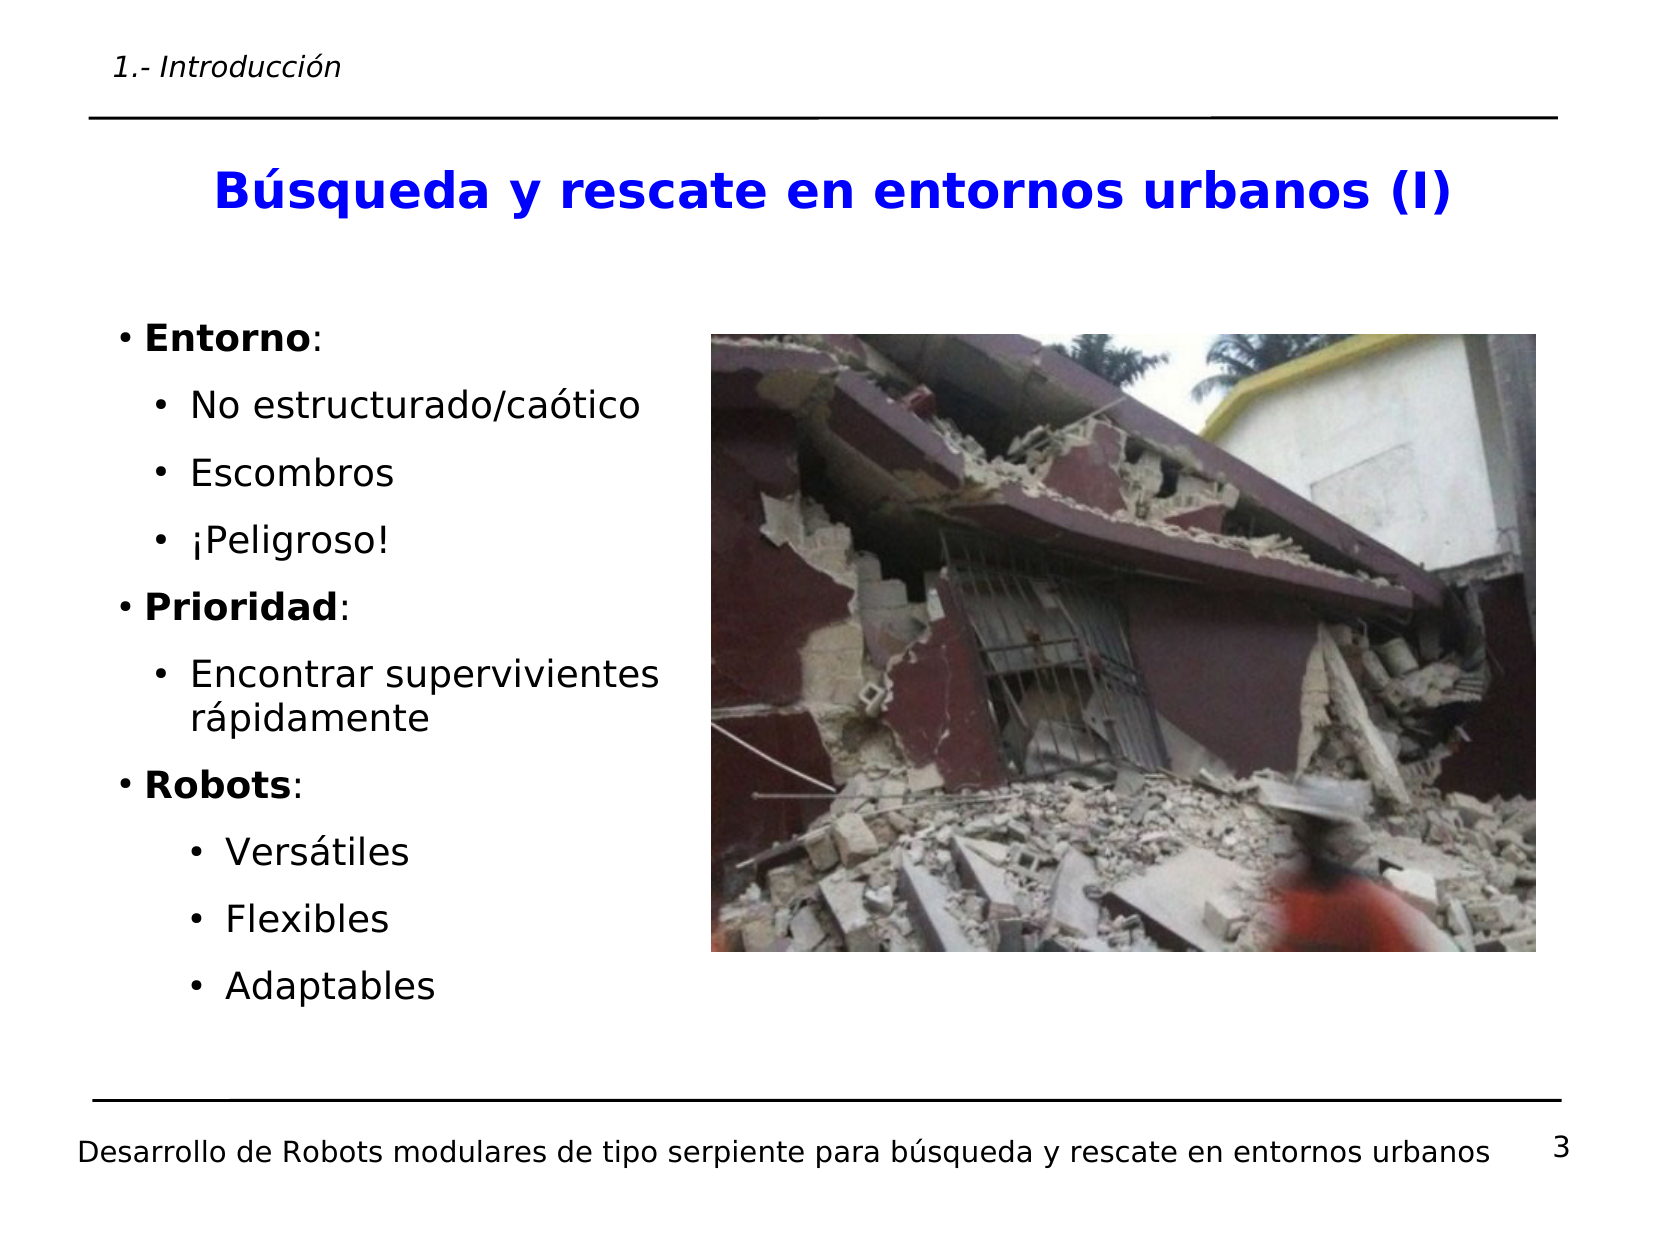

1.- Introducción
Búsqueda y rescate en entornos urbanos (I)
 Entorno:
No estructurado/caótico
Escombros
¡Peligroso!
 Prioridad:
Encontrar supervivientes rápidamente
 Robots:
Versátiles
Flexibles
Adaptables
Desarrollo de Robots modulares de tipo serpiente para búsqueda y rescate en entornos urbanos
3